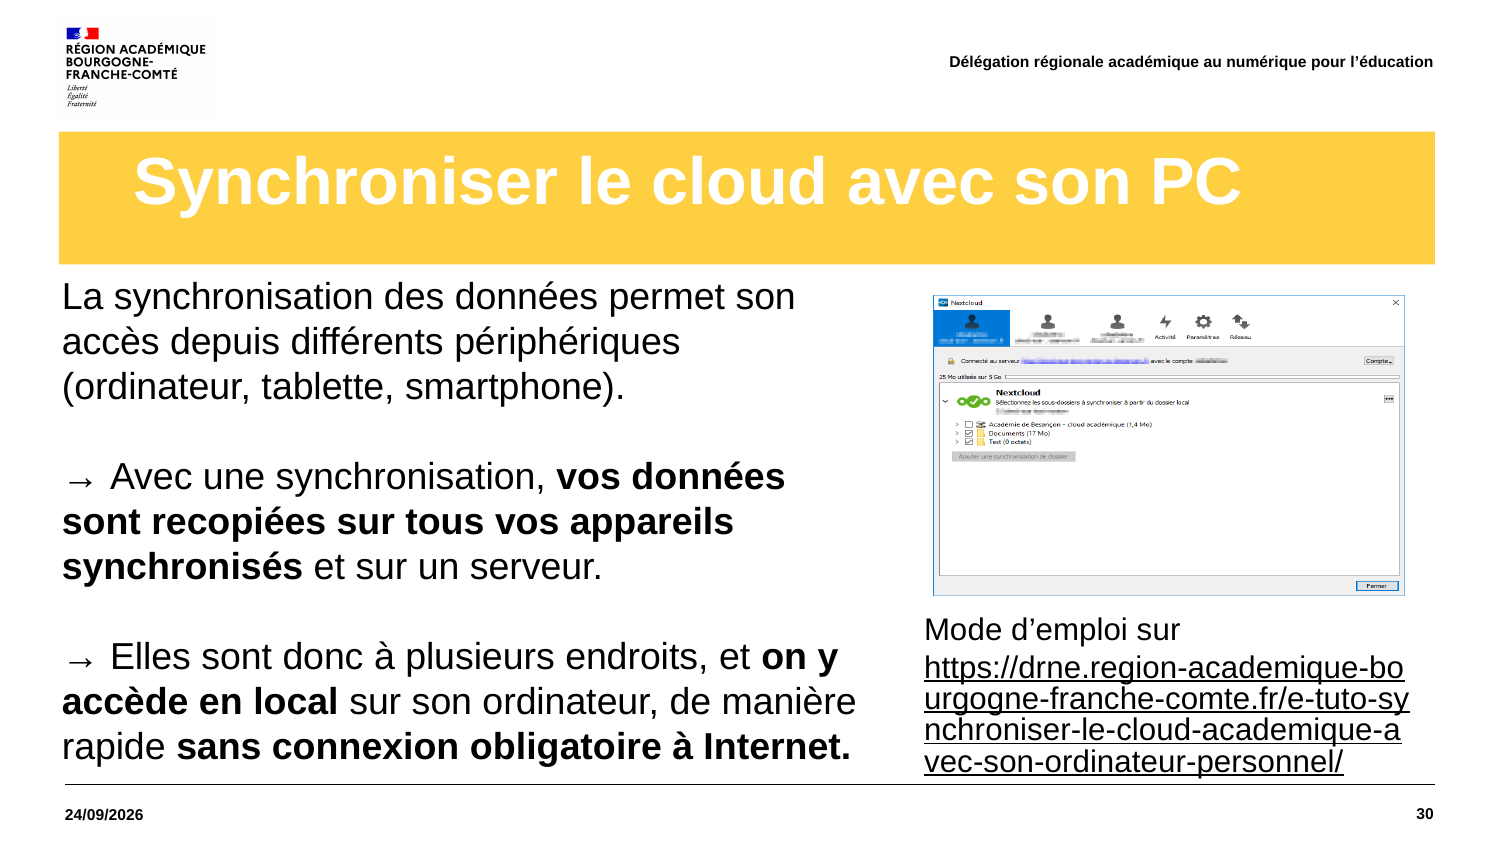

Délégation régionale académique au numérique pour l’éducation
Synchroniser le cloud avec son PC
La synchronisation des données permet son accès depuis différents périphériques (ordinateur, tablette, smartphone).
→ Avec une synchronisation, vos données sont recopiées sur tous vos appareils synchronisés et sur un serveur.
→ Elles sont donc à plusieurs endroits, et on y accède en local sur son ordinateur, de manière rapide sans connexion obligatoire à Internet.
Mode d’emploi sur
https://drne.region-academique-bourgogne-franche-comte.fr/e-tuto-synchroniser-le-cloud-academique-avec-son-ordinateur-personnel/